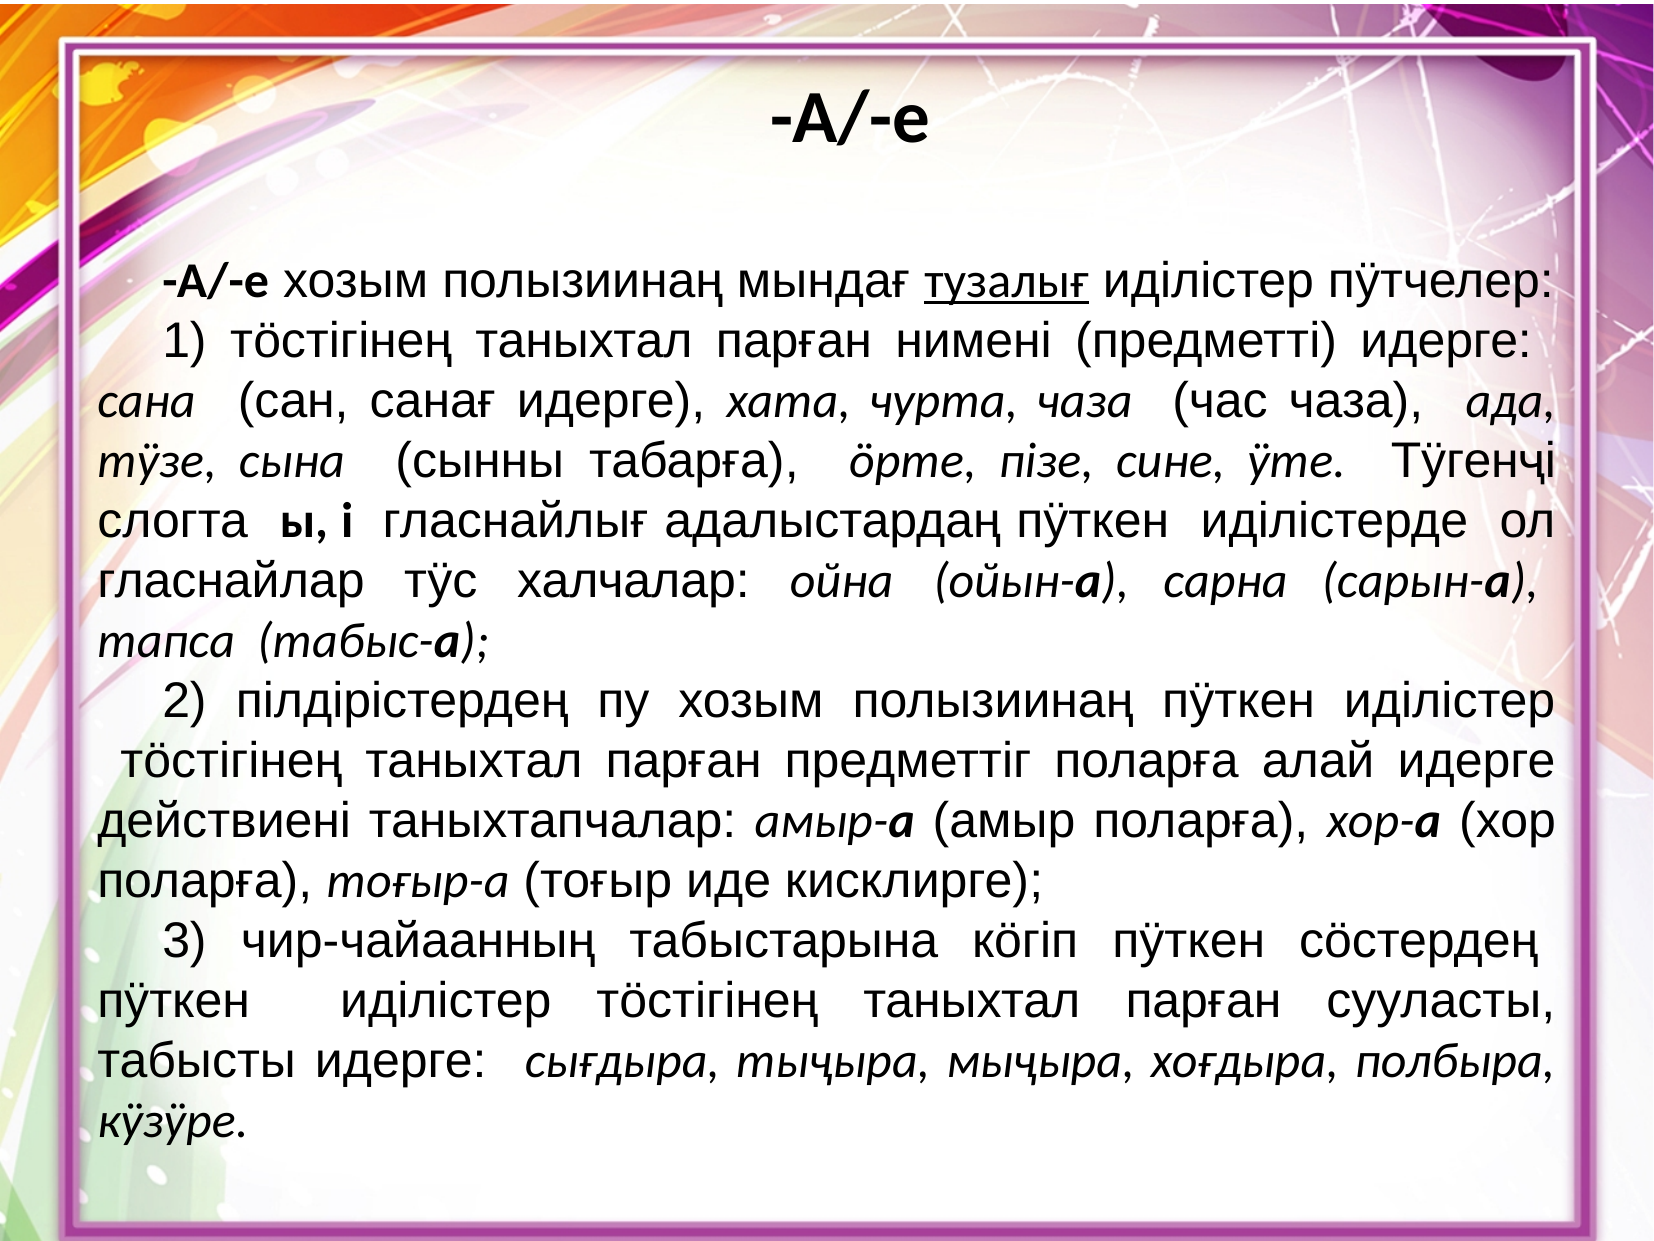

-А/-е
-А/-е хозым полызиинаң мындағ тузалығ идiлiстер пӱтчелер:
1) тӧстiгiнең таныхтал парған нименi (предметтi) идерге: сана (сан, санағ идерге), хата, чурта, чаза (час чаза), ада, тӱзе, сына (сынны табарға), ӧрте, пiзе, сине, ӱте. Тӱгенҷi слогта ы, i гласнайлығ адалыстардаң пӱткен идiлiстерде ол гласнайлар тӱс халчалар: ойна (ойын-а), сарна (сарын-а), тапса (табыс-а);
2) пілдірістердең пу хозым полызиинаң пӱткен идiлiстер тӧстiгiнең таныхтал парған предметтiг поларға алай идерге действиенi таныхтапчалар: амыр-а (амыр поларға), хор-а (хор поларға), тоғыр-а (тоғыр иде кисклирге);
3) чир-чайаанның табыстарына кӧгiп пӱткен сӧстердең пӱткен идiлiстер тӧстiгiнең таныхтал парған сууласты, табысты идерге: сығдыра, тыҷыра, мыҷыра, хоғдыра, полбыра, кӱзӱре.